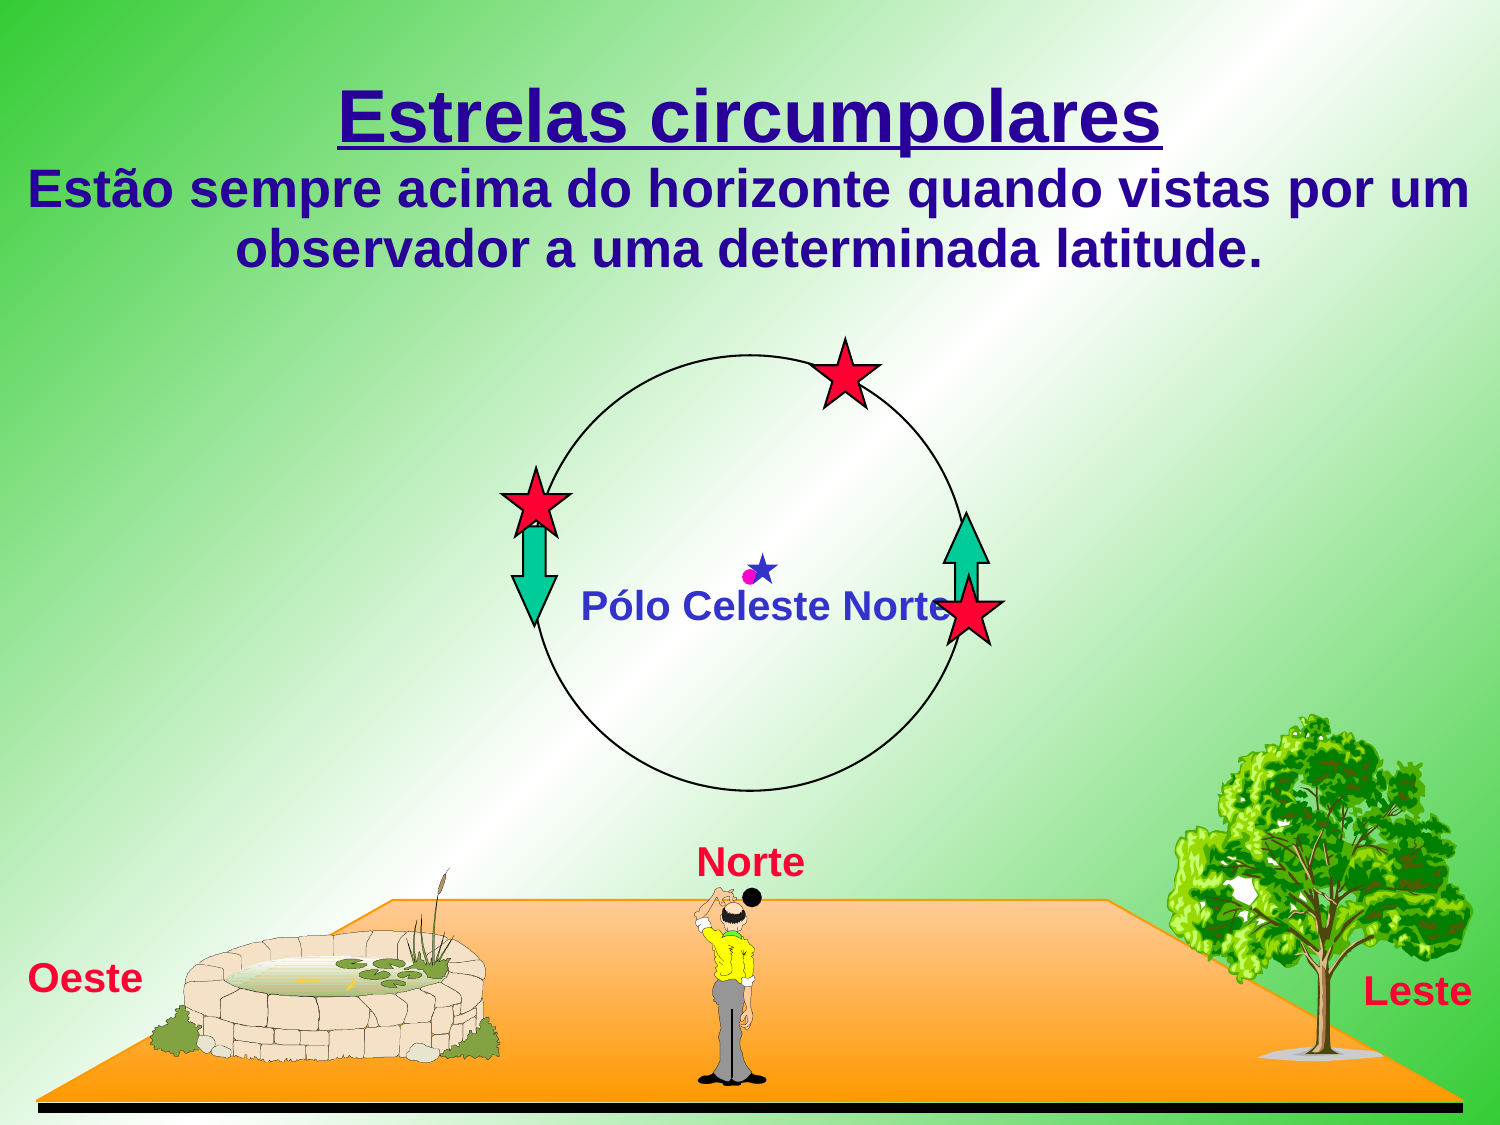

# Estrelas circumpolares Estão sempre acima do horizonte quando vistas por um observador a uma determinada latitude.
Pólo Celeste Norte
Norte
Oeste
Leste